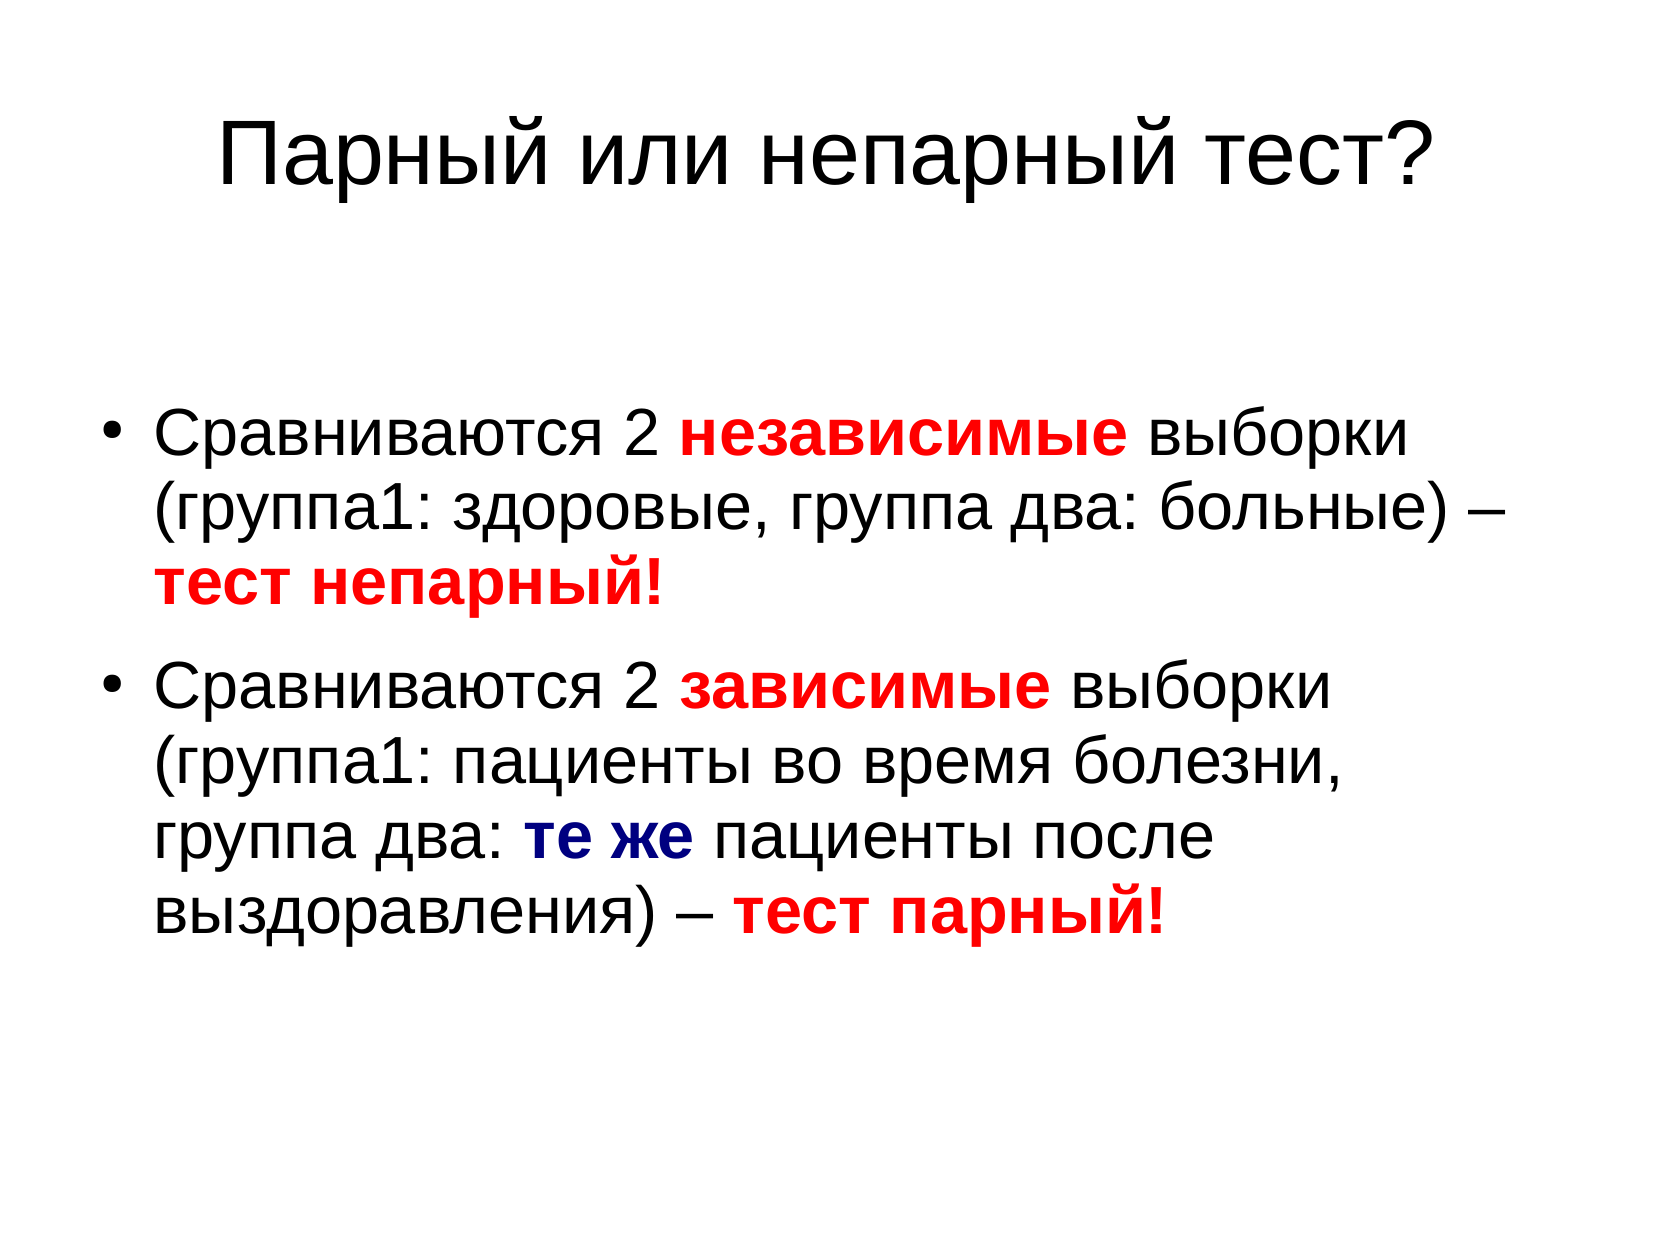

# Парный или непарный тест?
Сравниваются 2 независимые выборки (группа1: здоровые, группа два: больные) – тест непарный!
Сравниваются 2 зависимые выборки (группа1: пациенты во время болезни, группа два: те же пациенты после выздоравления) – тест парный!